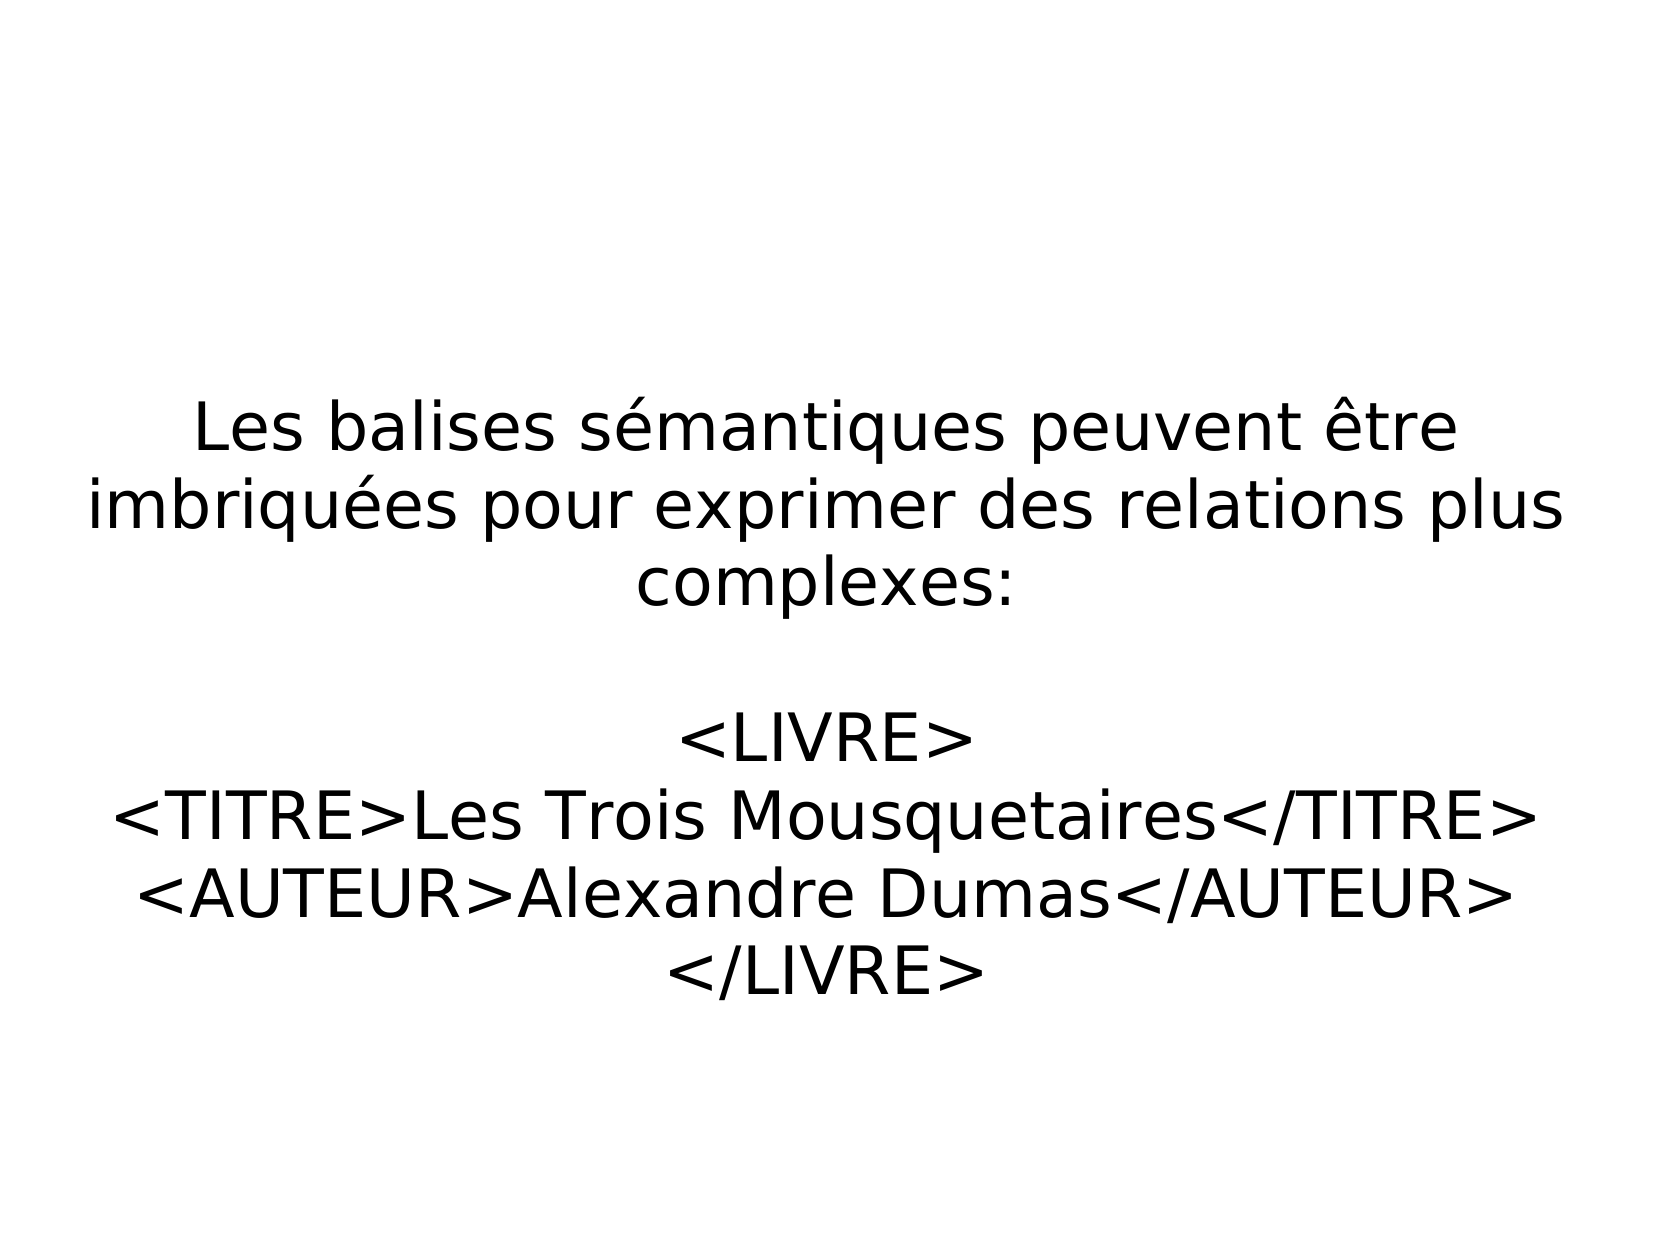

#
Les balises sémantiques peuvent être imbriquées pour exprimer des relations plus complexes:
<LIVRE>
<TITRE>Les Trois Mousquetaires</TITRE>
<AUTEUR>Alexandre Dumas</AUTEUR>
</LIVRE>